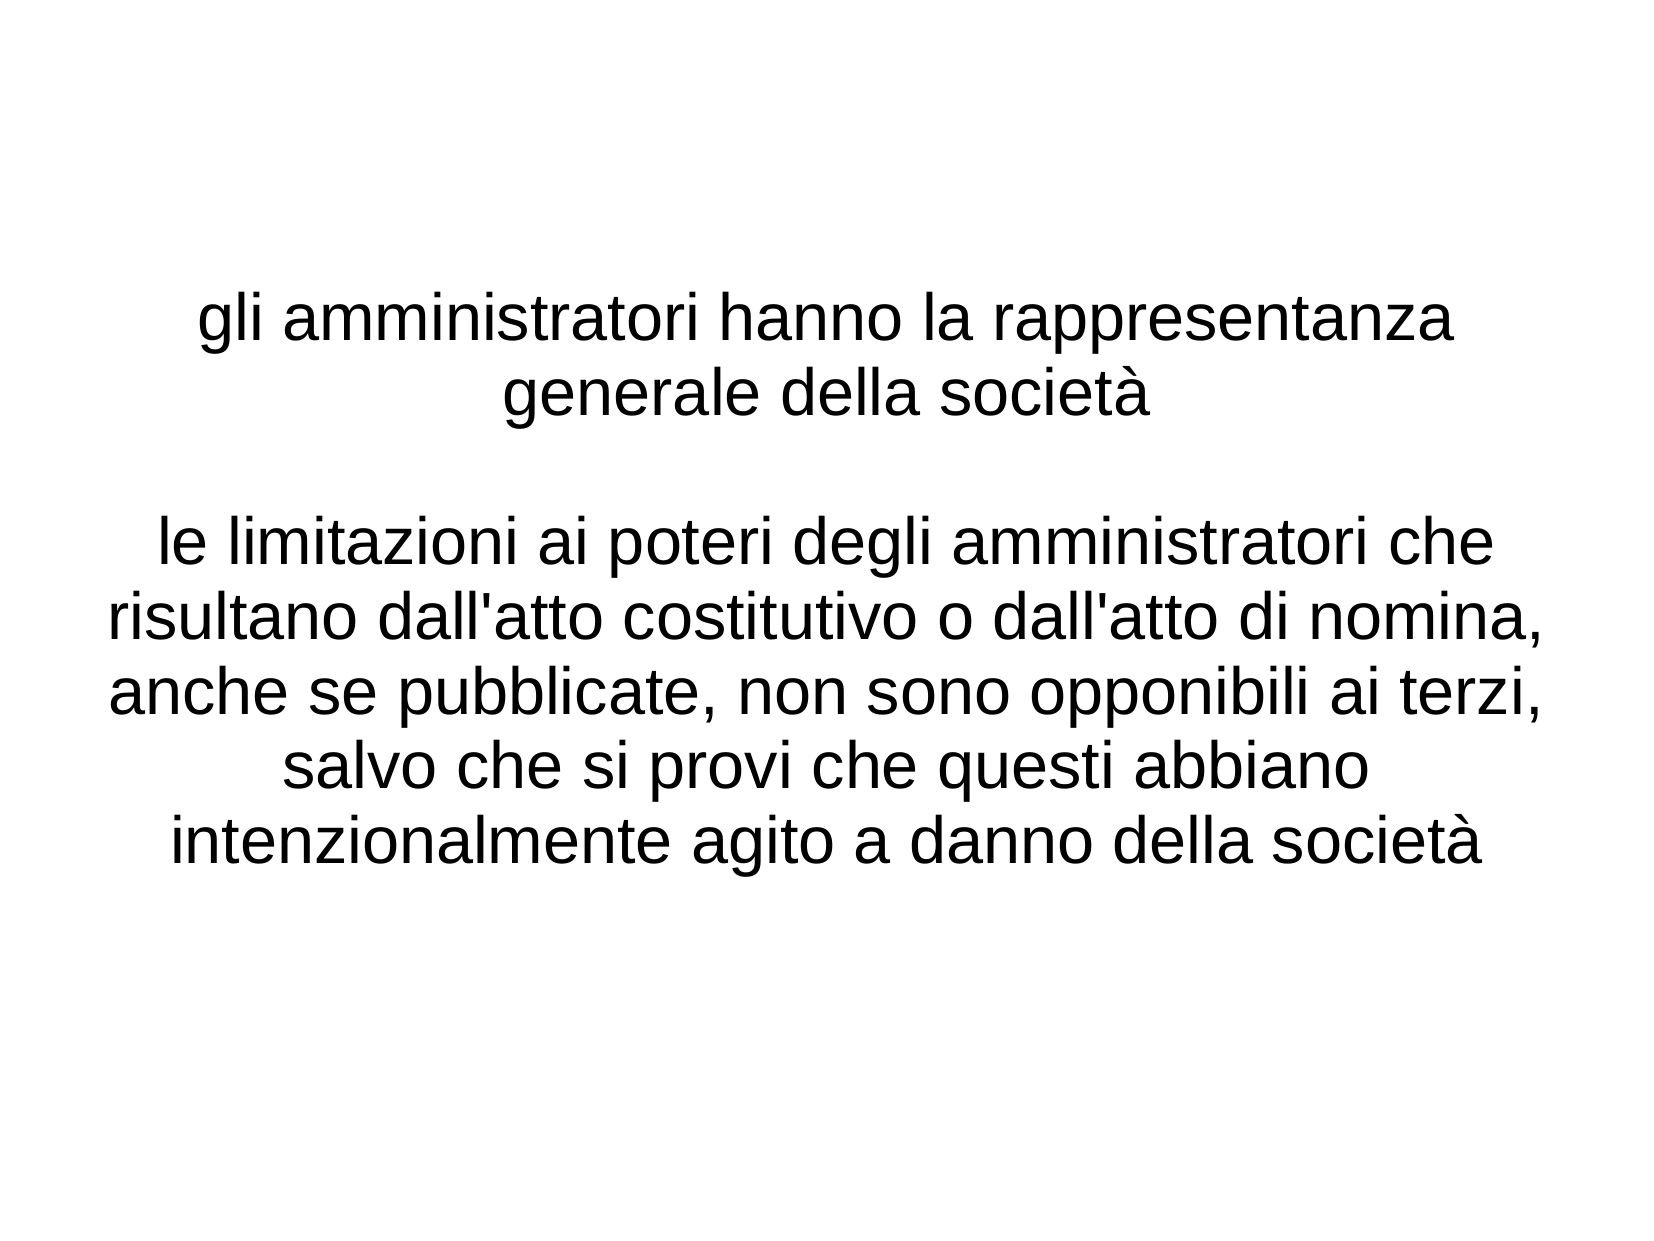

# gli amministratori hanno la rappresentanza generale della società
le limitazioni ai poteri degli amministratori che risultano dall'atto costitutivo o dall'atto di nomina, anche se pubblicate, non sono opponibili ai terzi, salvo che si provi che questi abbiano intenzionalmente agito a danno della società